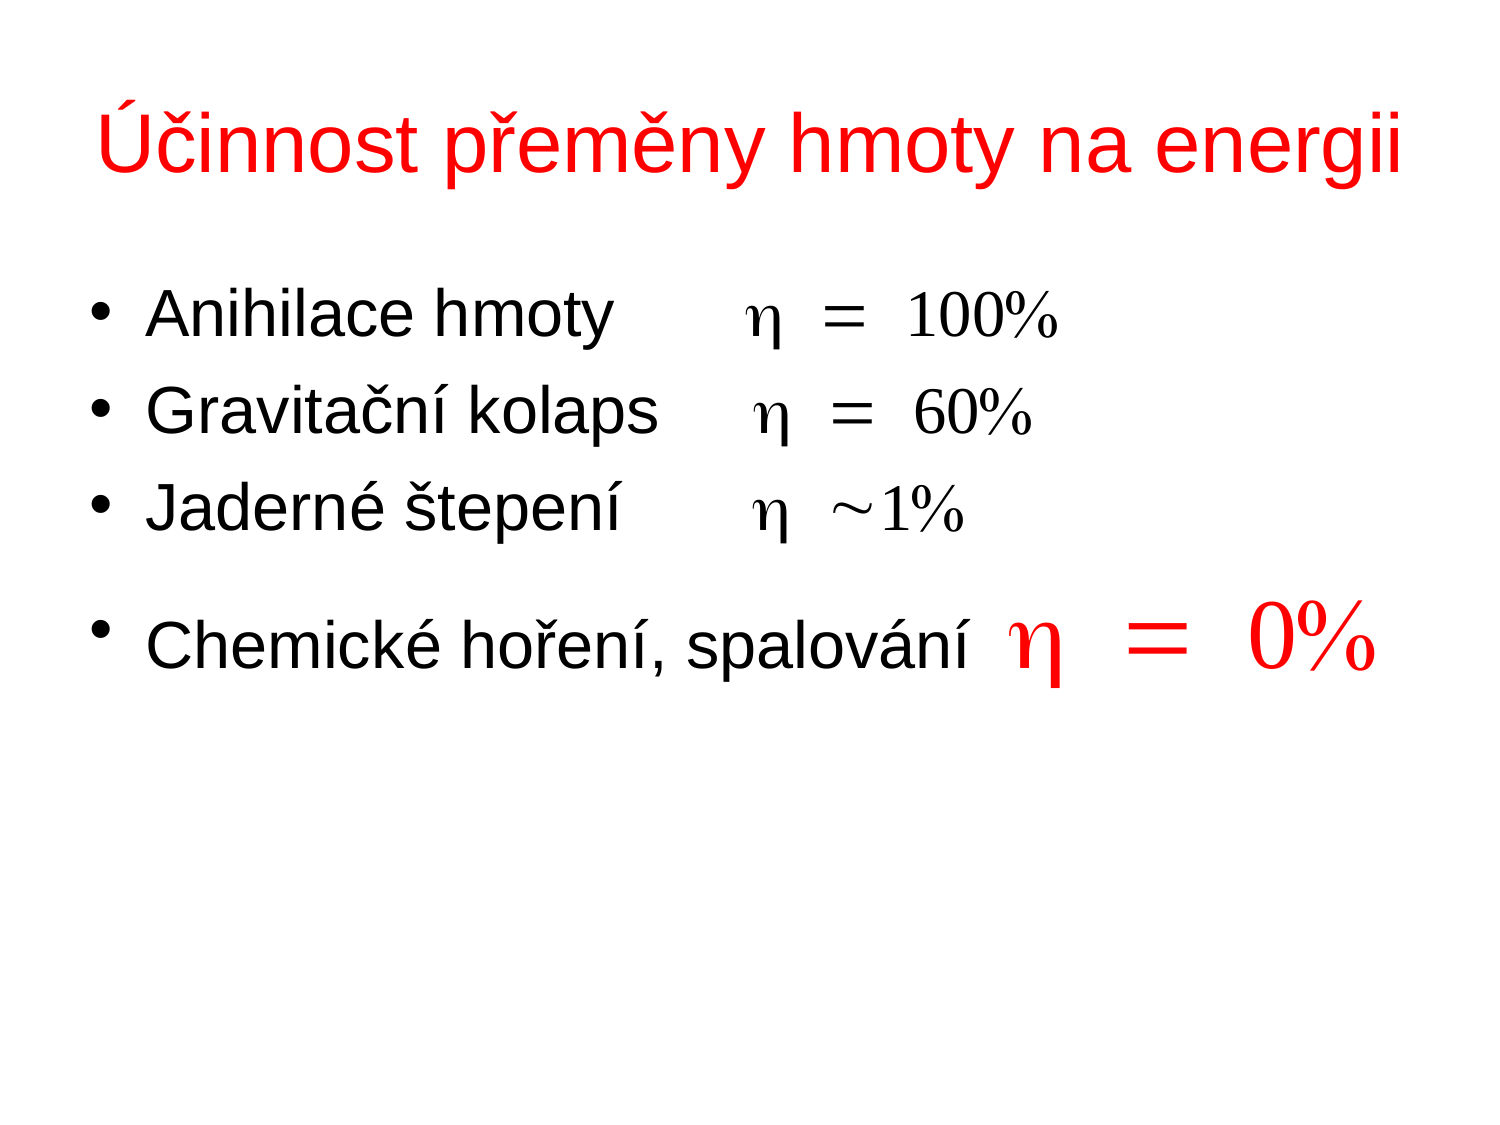

# Účinnost přeměny hmoty na energii
Anihilace hmoty 
Gravitační kolaps 
Jaderné štepení 
Chemické hoření, spalování 